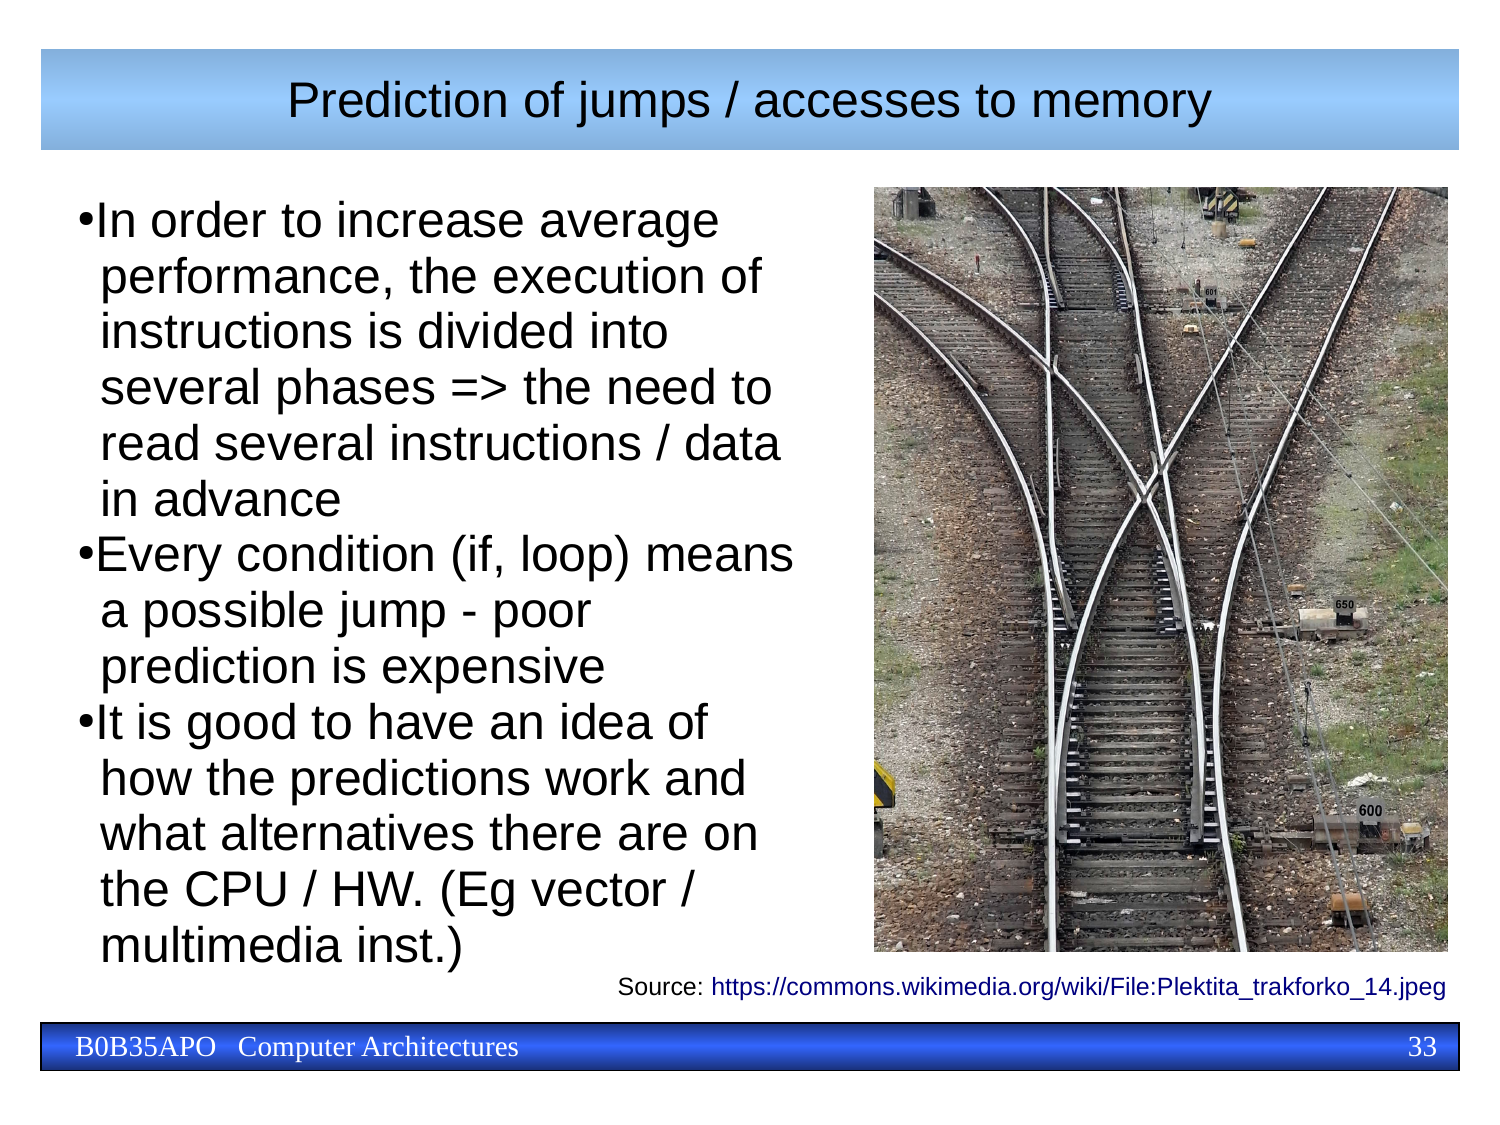

# Prediction of jumps / accesses to memory
In order to increase average performance, the execution of instructions is divided into several phases => the need to read several instructions / data in advance
Every condition (if, loop) means a possible jump - poor prediction is expensive
It is good to have an idea of how the predictions work and what alternatives there are on the CPU / HW. (Eg vector / multimedia inst.)
Source: https://commons.wikimedia.org/wiki/File:Plektita_trakforko_14.jpeg
B0B35APO Computer Architectures
33